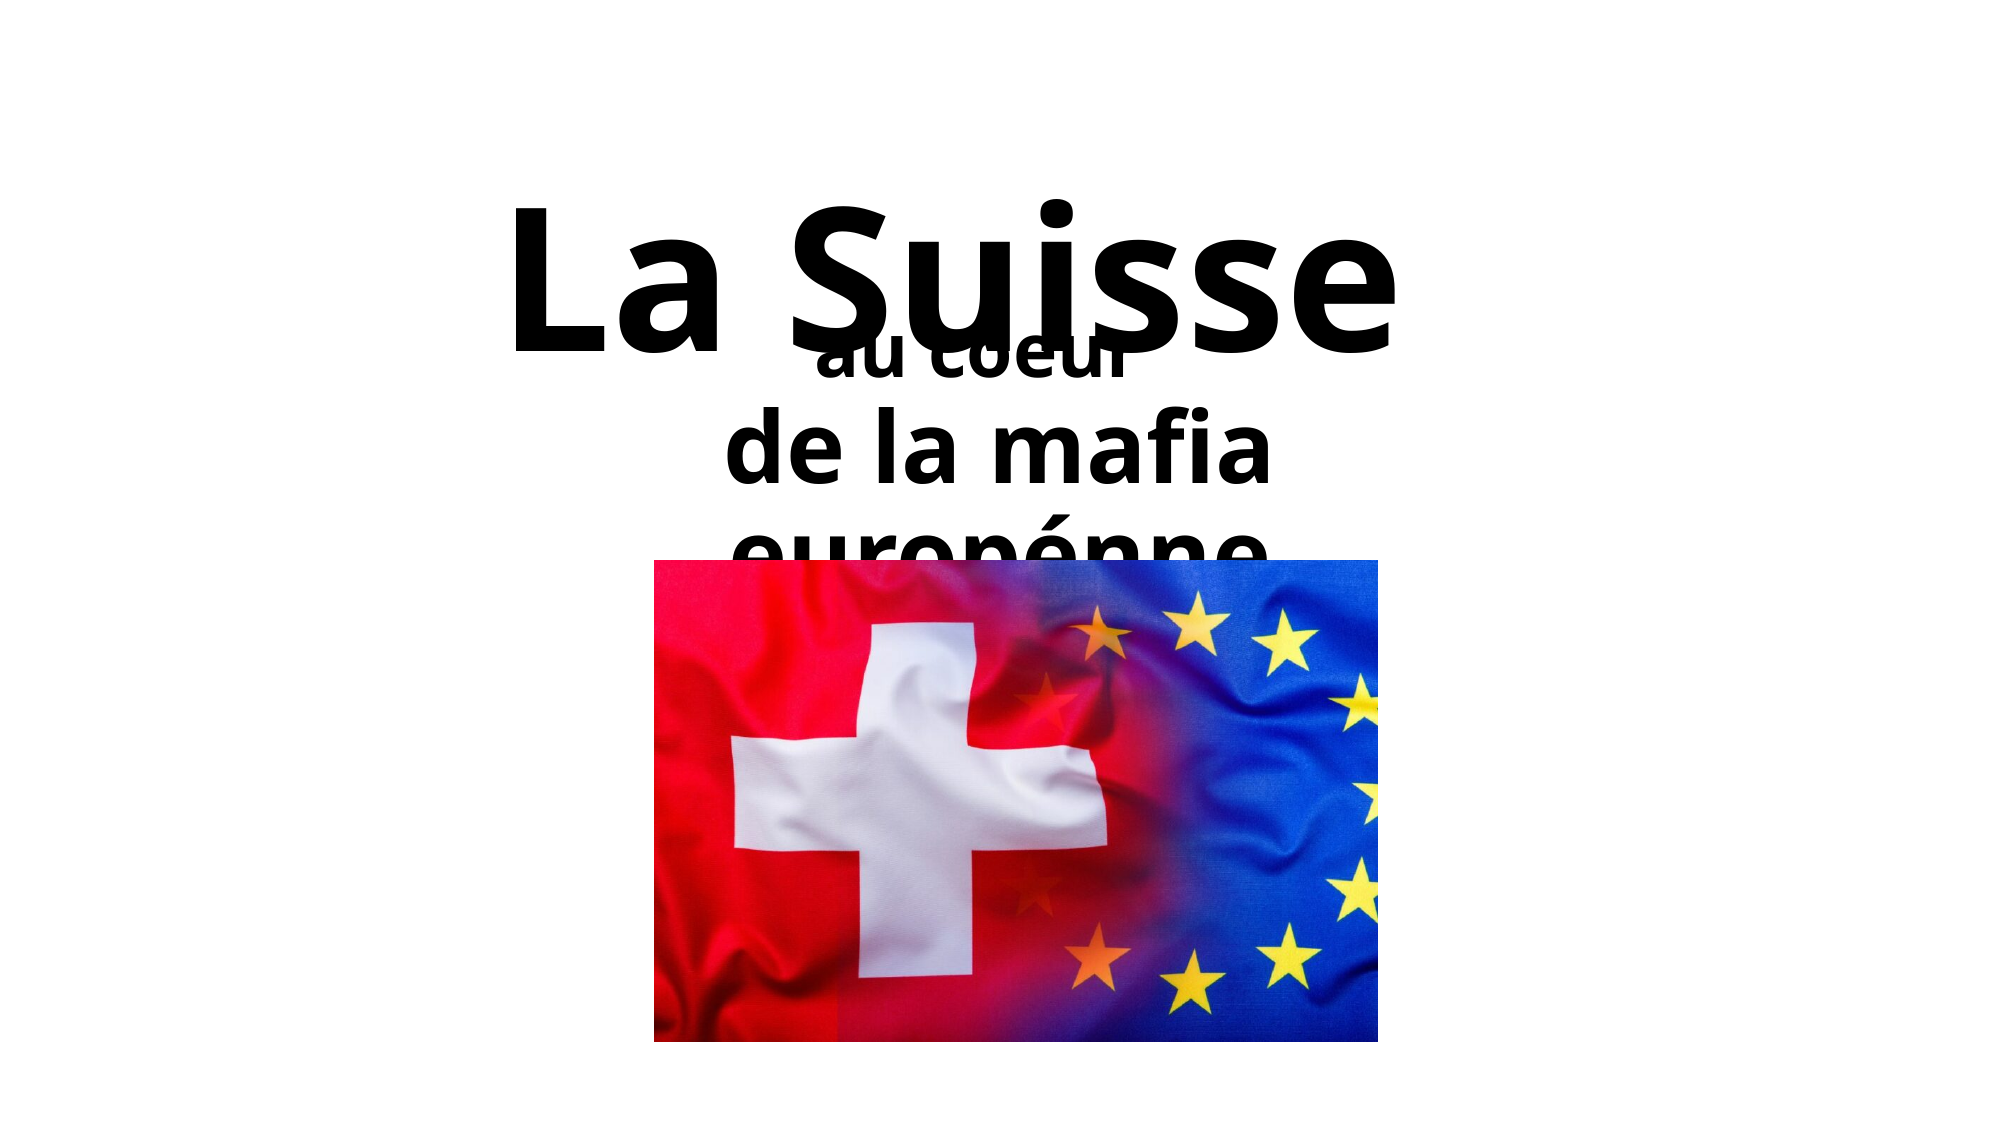

# La Suisse
au coeur
de la mafia europénne